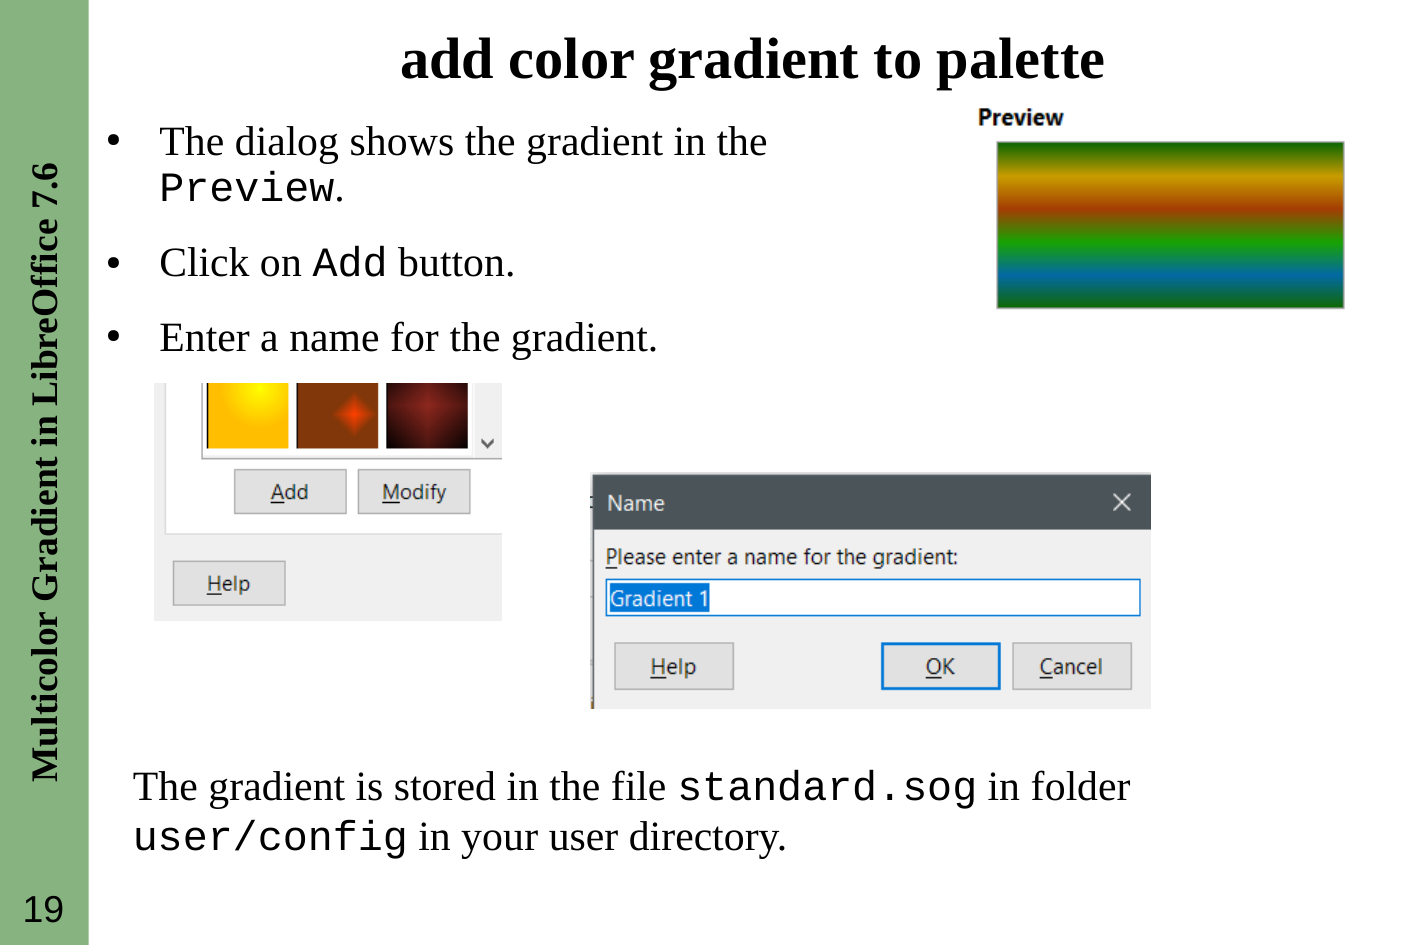

# add color gradient to palette
The dialog shows the gradient in the Preview.
Click on Add button.
Enter a name for the gradient.
The gradient is stored in the file standard.sog in folder
user/config in your user directory.